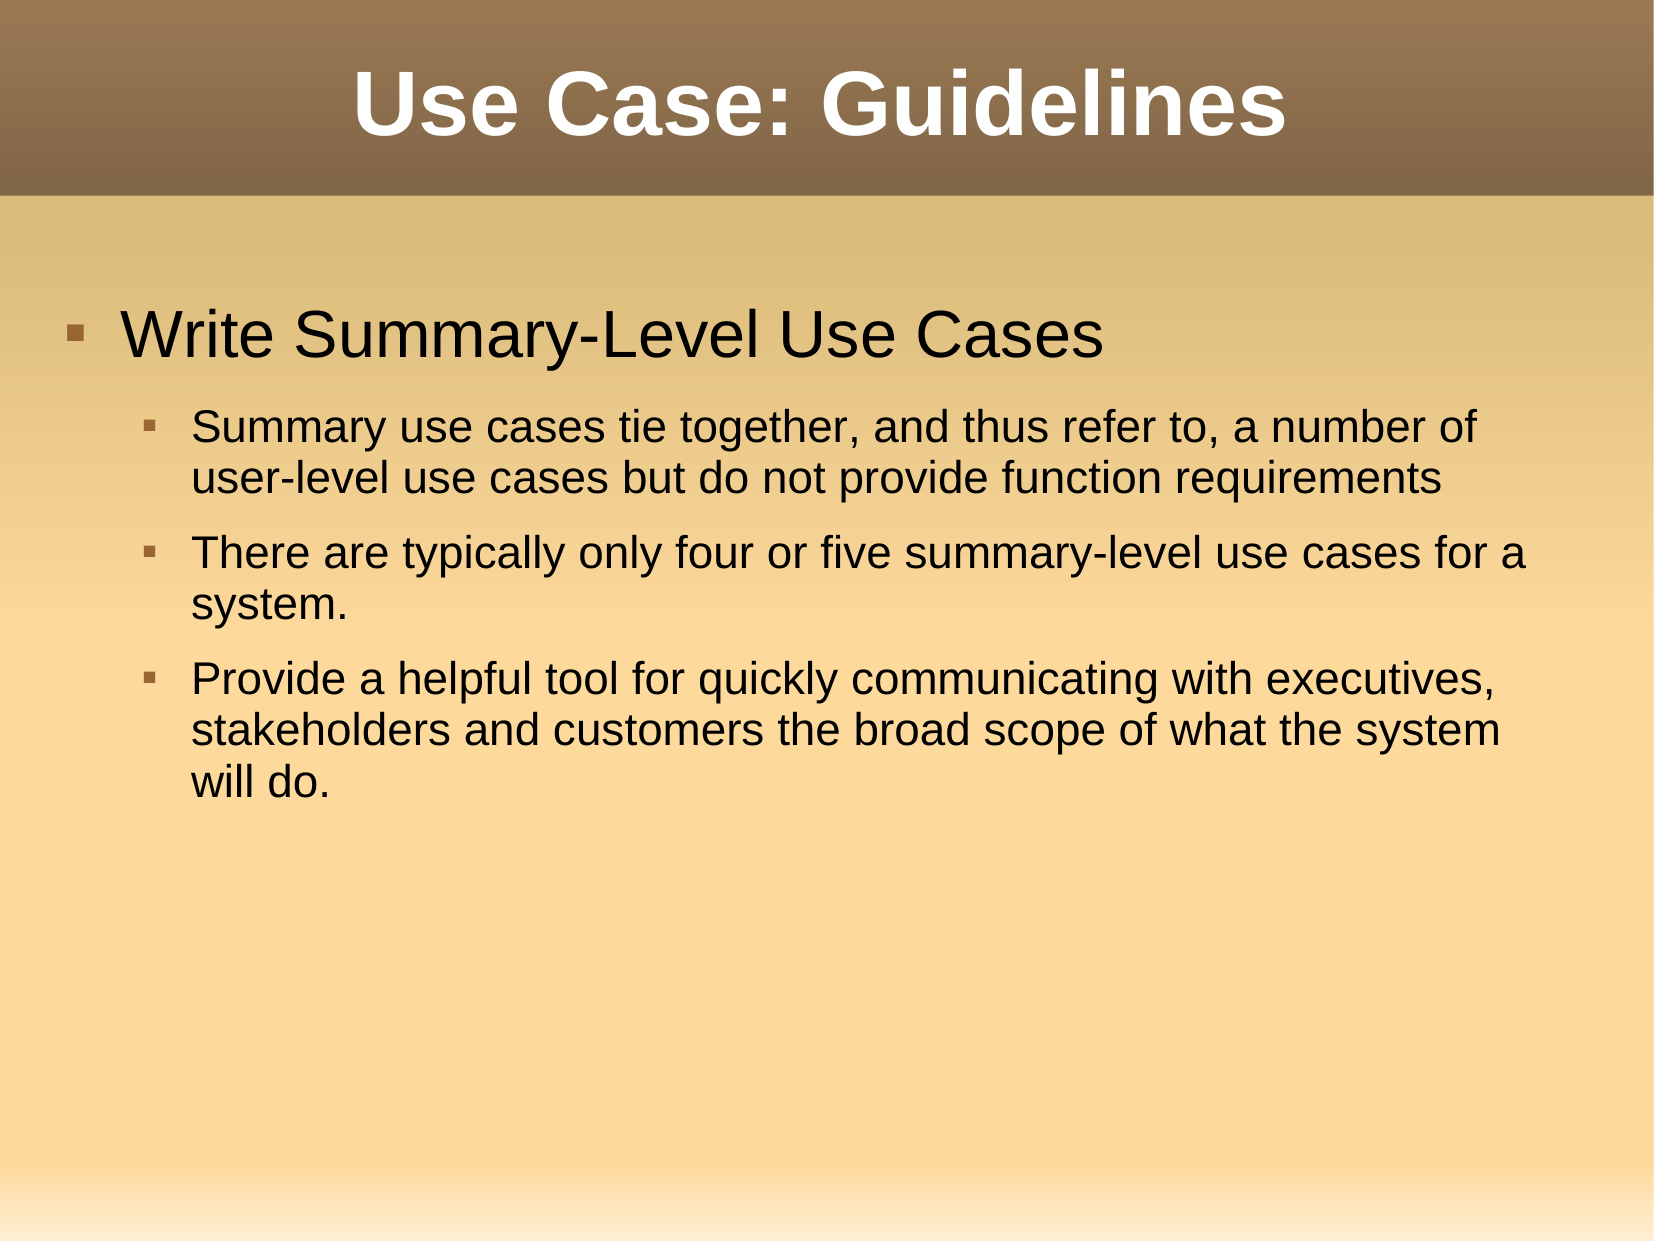

# Use Case: Guidelines
Write Summary-Level Use Cases
Summary use cases tie together, and thus refer to, a number of user-level use cases but do not provide function requirements
There are typically only four or five summary-level use cases for a system.
Provide a helpful tool for quickly communicating with executives, stakeholders and customers the broad scope of what the system will do.